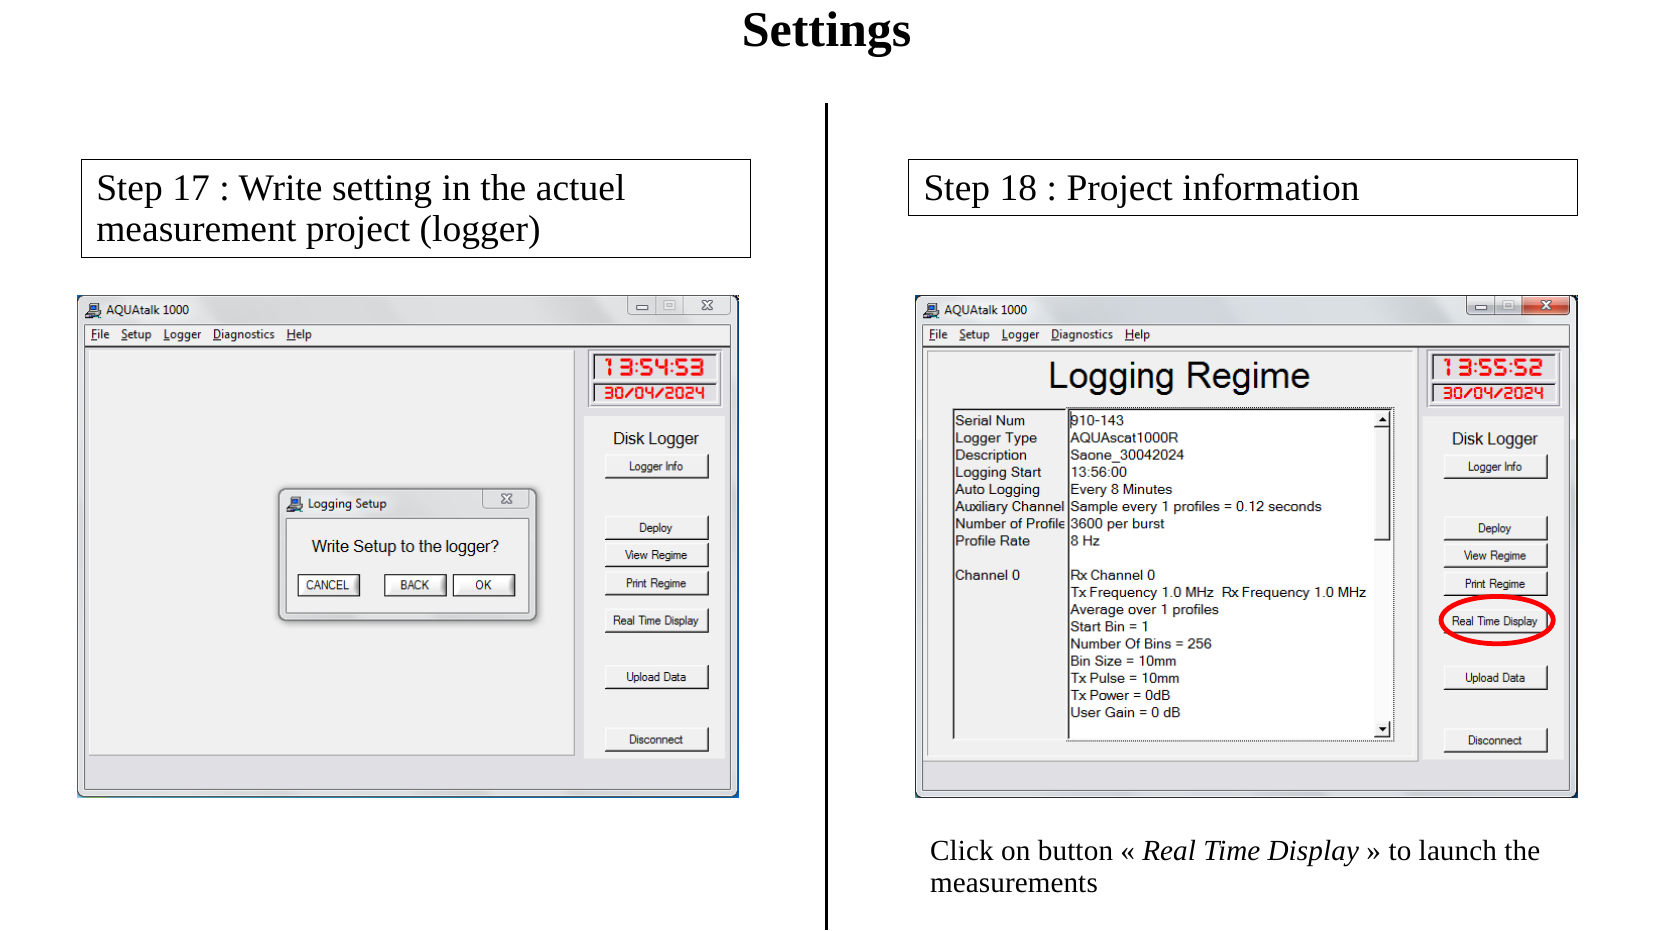

Settings
Step 17 : Write setting in the actuel measurement project (logger)
Step 18 : Project information
Click on button « Real Time Display » to launch the measurements